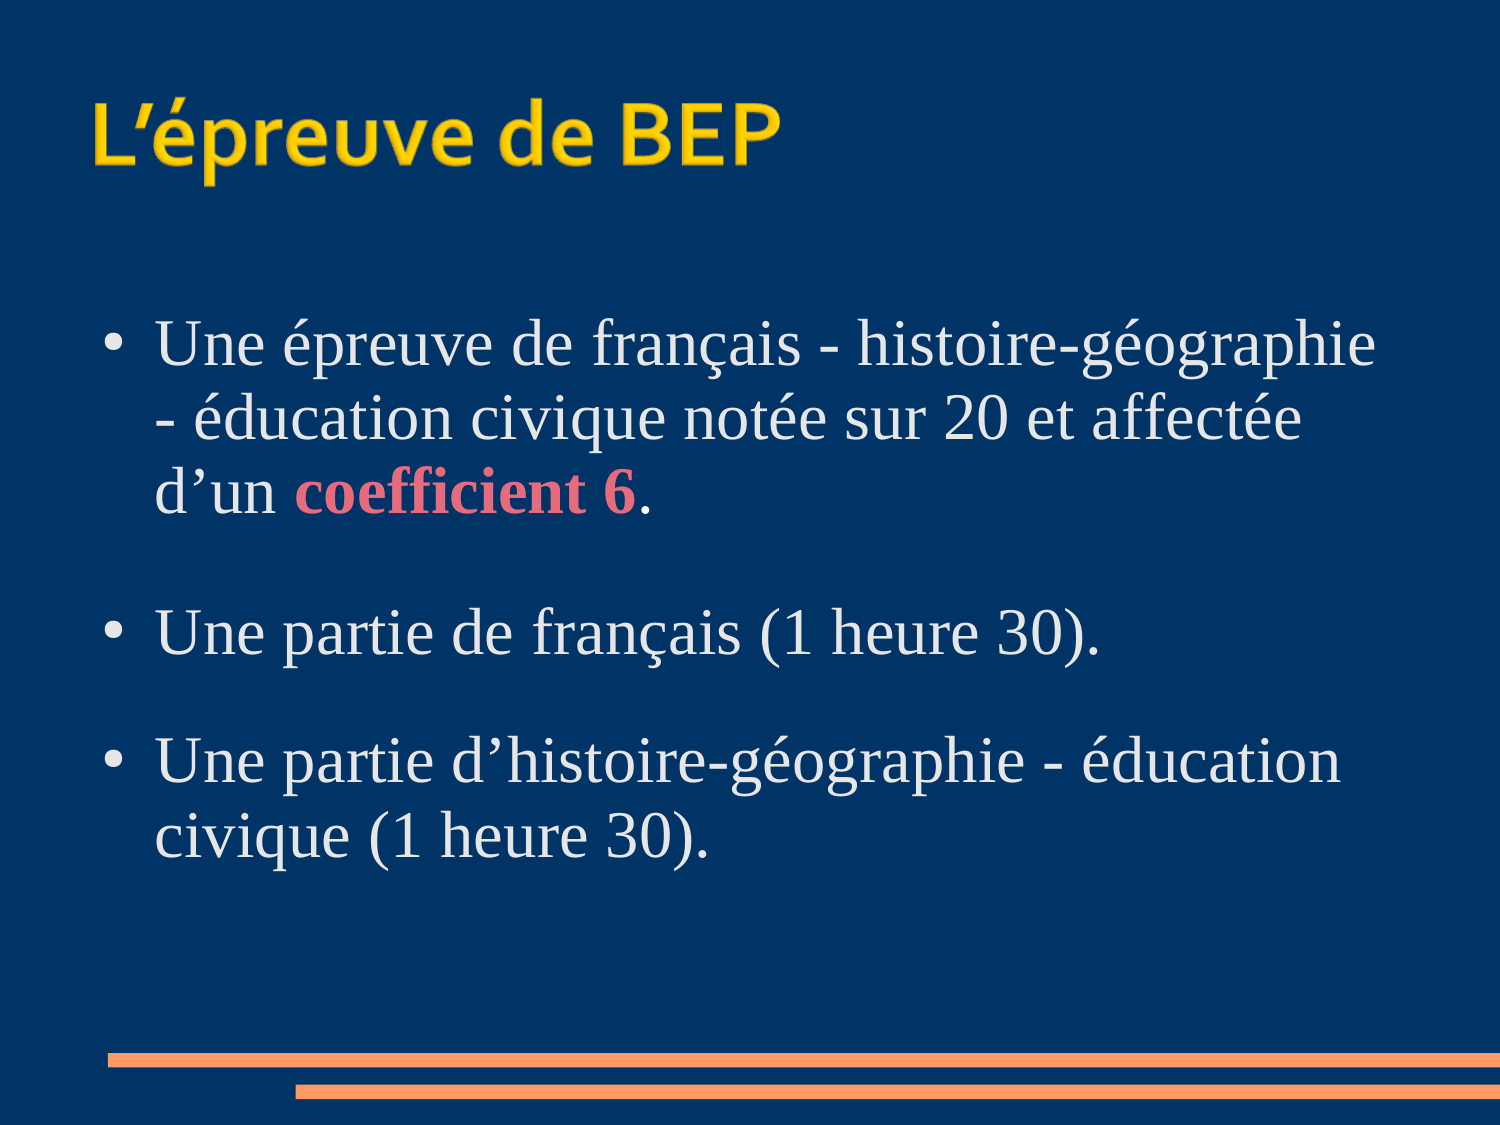

# Une épreuve de français - histoire-géographie - éducation civique notée sur 20 et affectée d’un coefficient 6.
Une partie de français (1 heure 30).
Une partie d’histoire-géographie - éducation civique (1 heure 30).